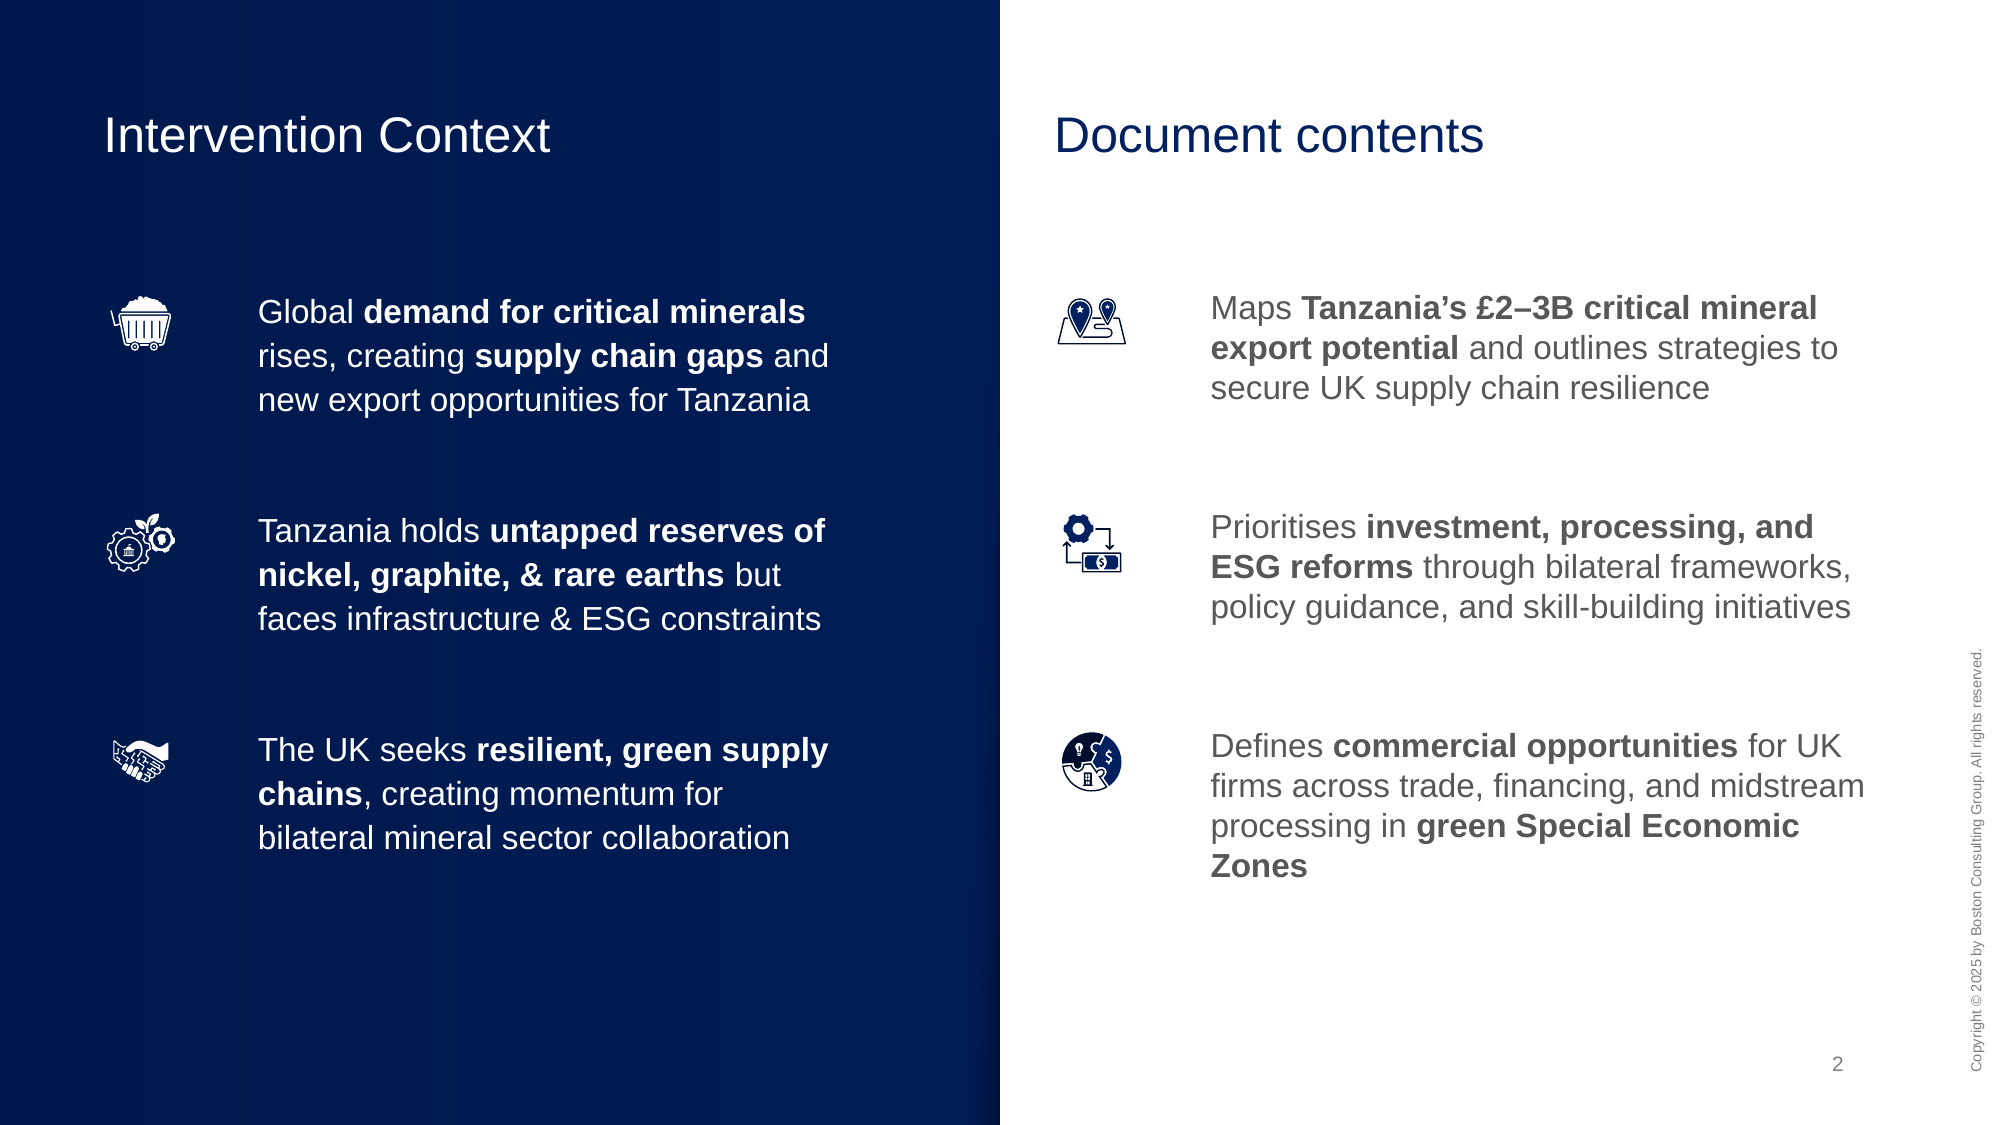

Intervention Context
Document contents
Global demand for critical minerals rises, creating supply chain gaps and new export opportunities for Tanzania
Maps Tanzania’s £2–3B critical mineral export potential and outlines strategies to secure UK supply chain resilience
Tanzania holds untapped reserves of nickel, graphite, & rare earths but faces infrastructure & ESG constraints
Prioritises investment, processing, and ESG reforms through bilateral frameworks, policy guidance, and skill-building initiatives
The UK seeks resilient, green supply chains, creating momentum for bilateral mineral sector collaboration
Defines commercial opportunities for UK firms across trade, financing, and midstream processing in green Special Economic Zones